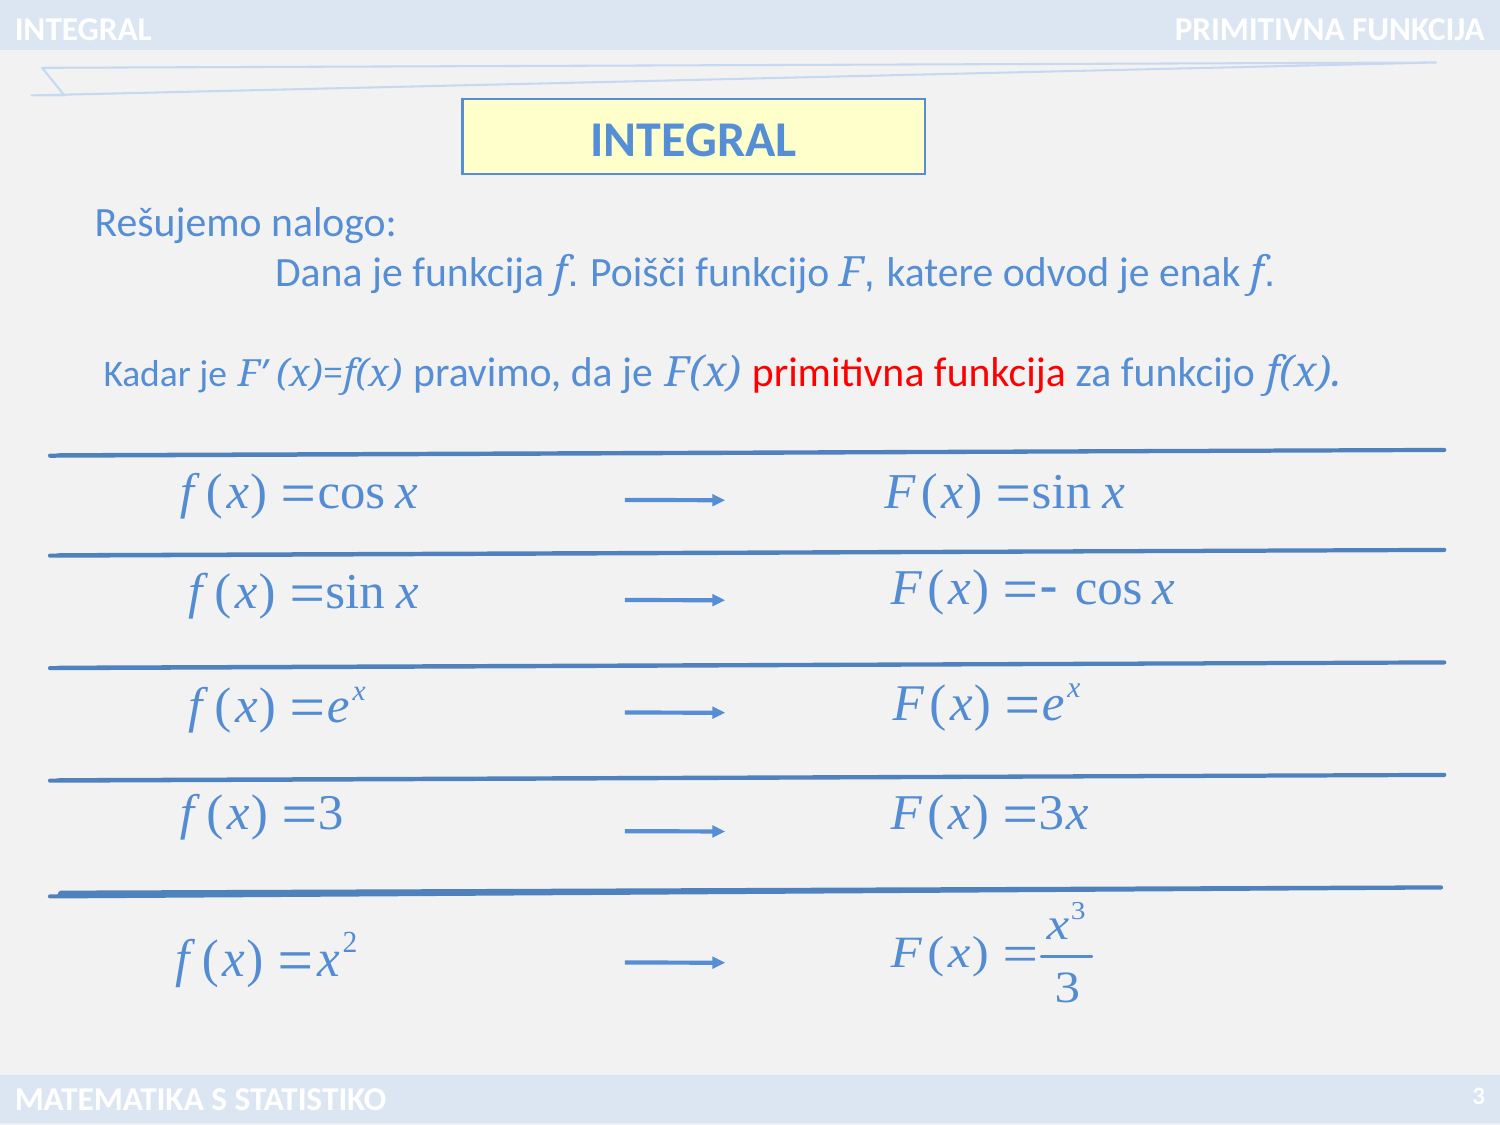

INTEGRAL
PRIMITIVNA FUNKCIJA
INTEGRAL
Rešujemo nalogo:
 Dana je funkcija f. Poišči funkcijo F, katere odvod je enak f.
Kadar je F’ (x)=f(x) pravimo, da je F(x) primitivna funkcija za funkcijo f(x).
MATEMATIKA S STATISTIKO